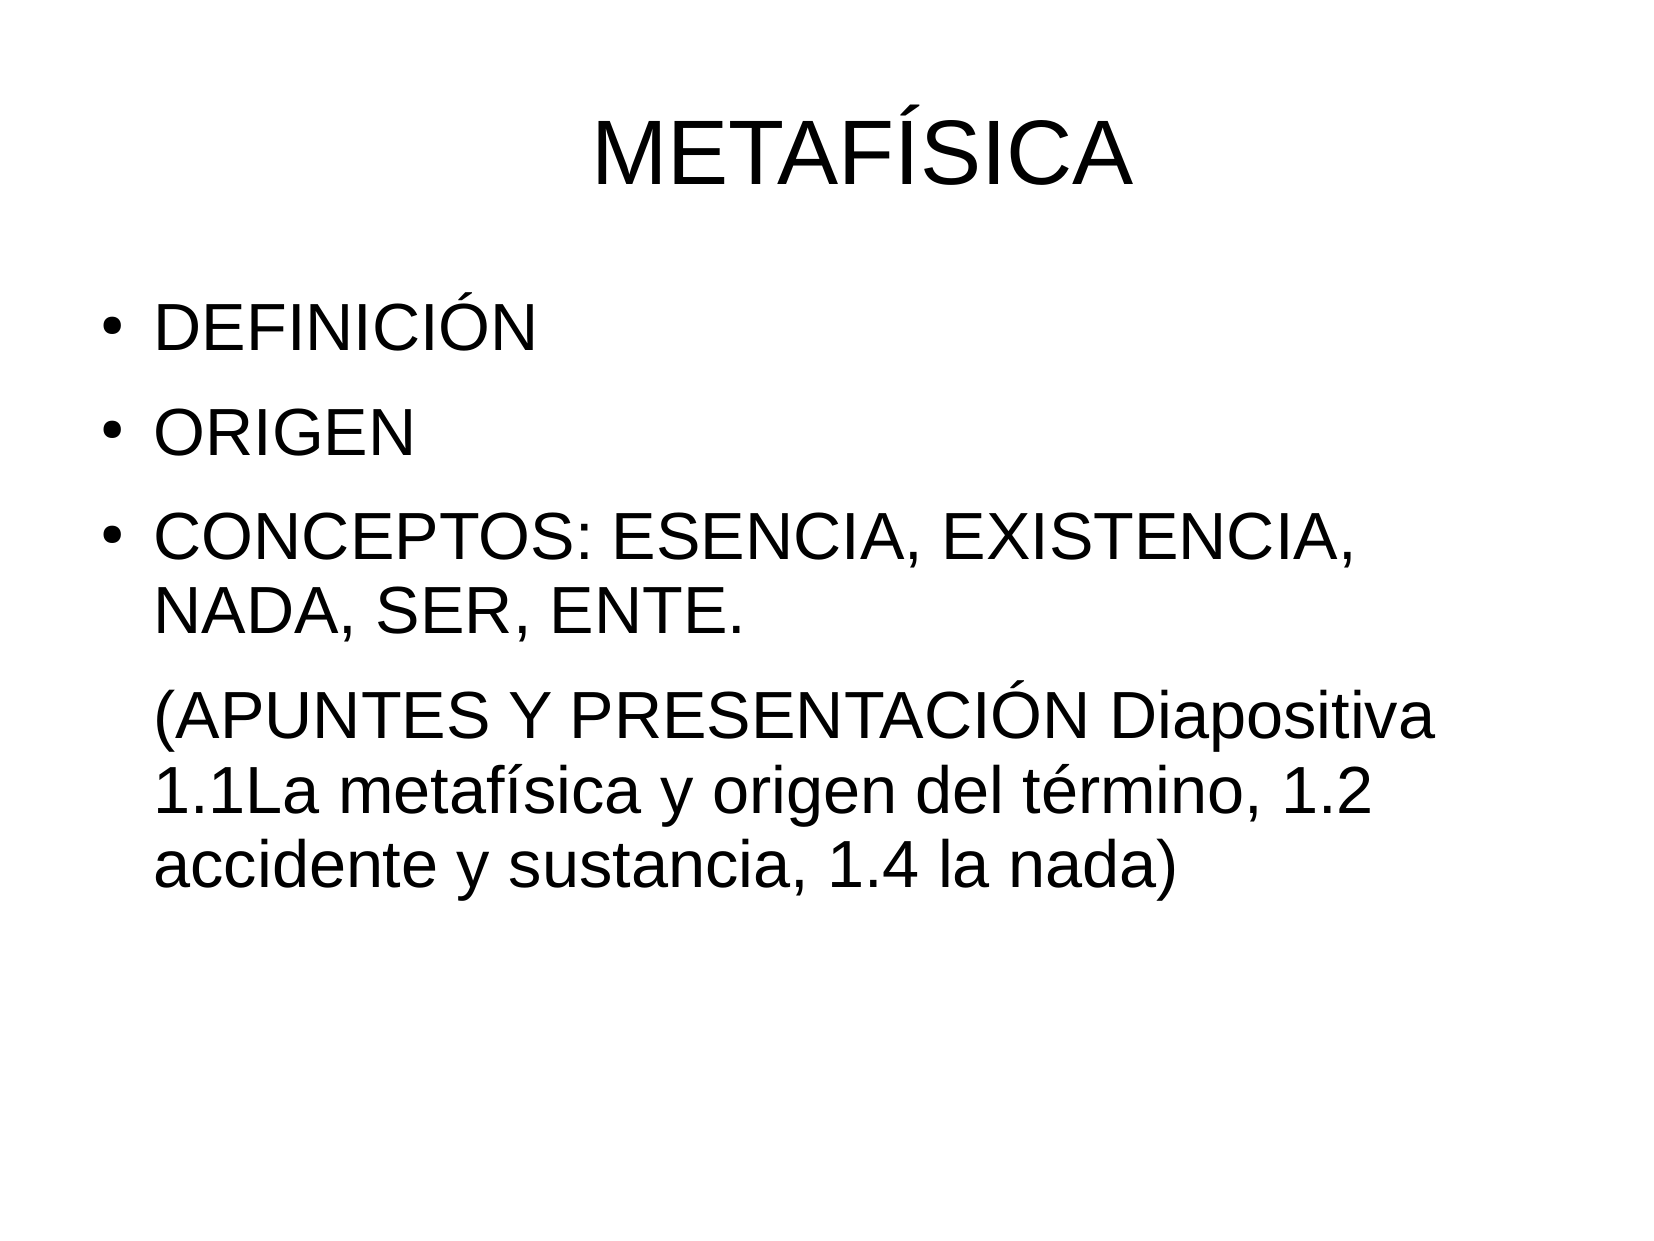

# METAFÍSICA
DEFINICIÓN
ORIGEN
CONCEPTOS: ESENCIA, EXISTENCIA, NADA, SER, ENTE.
(APUNTES Y PRESENTACIÓN Diapositiva 1.1La metafísica y origen del término, 1.2 accidente y sustancia, 1.4 la nada)